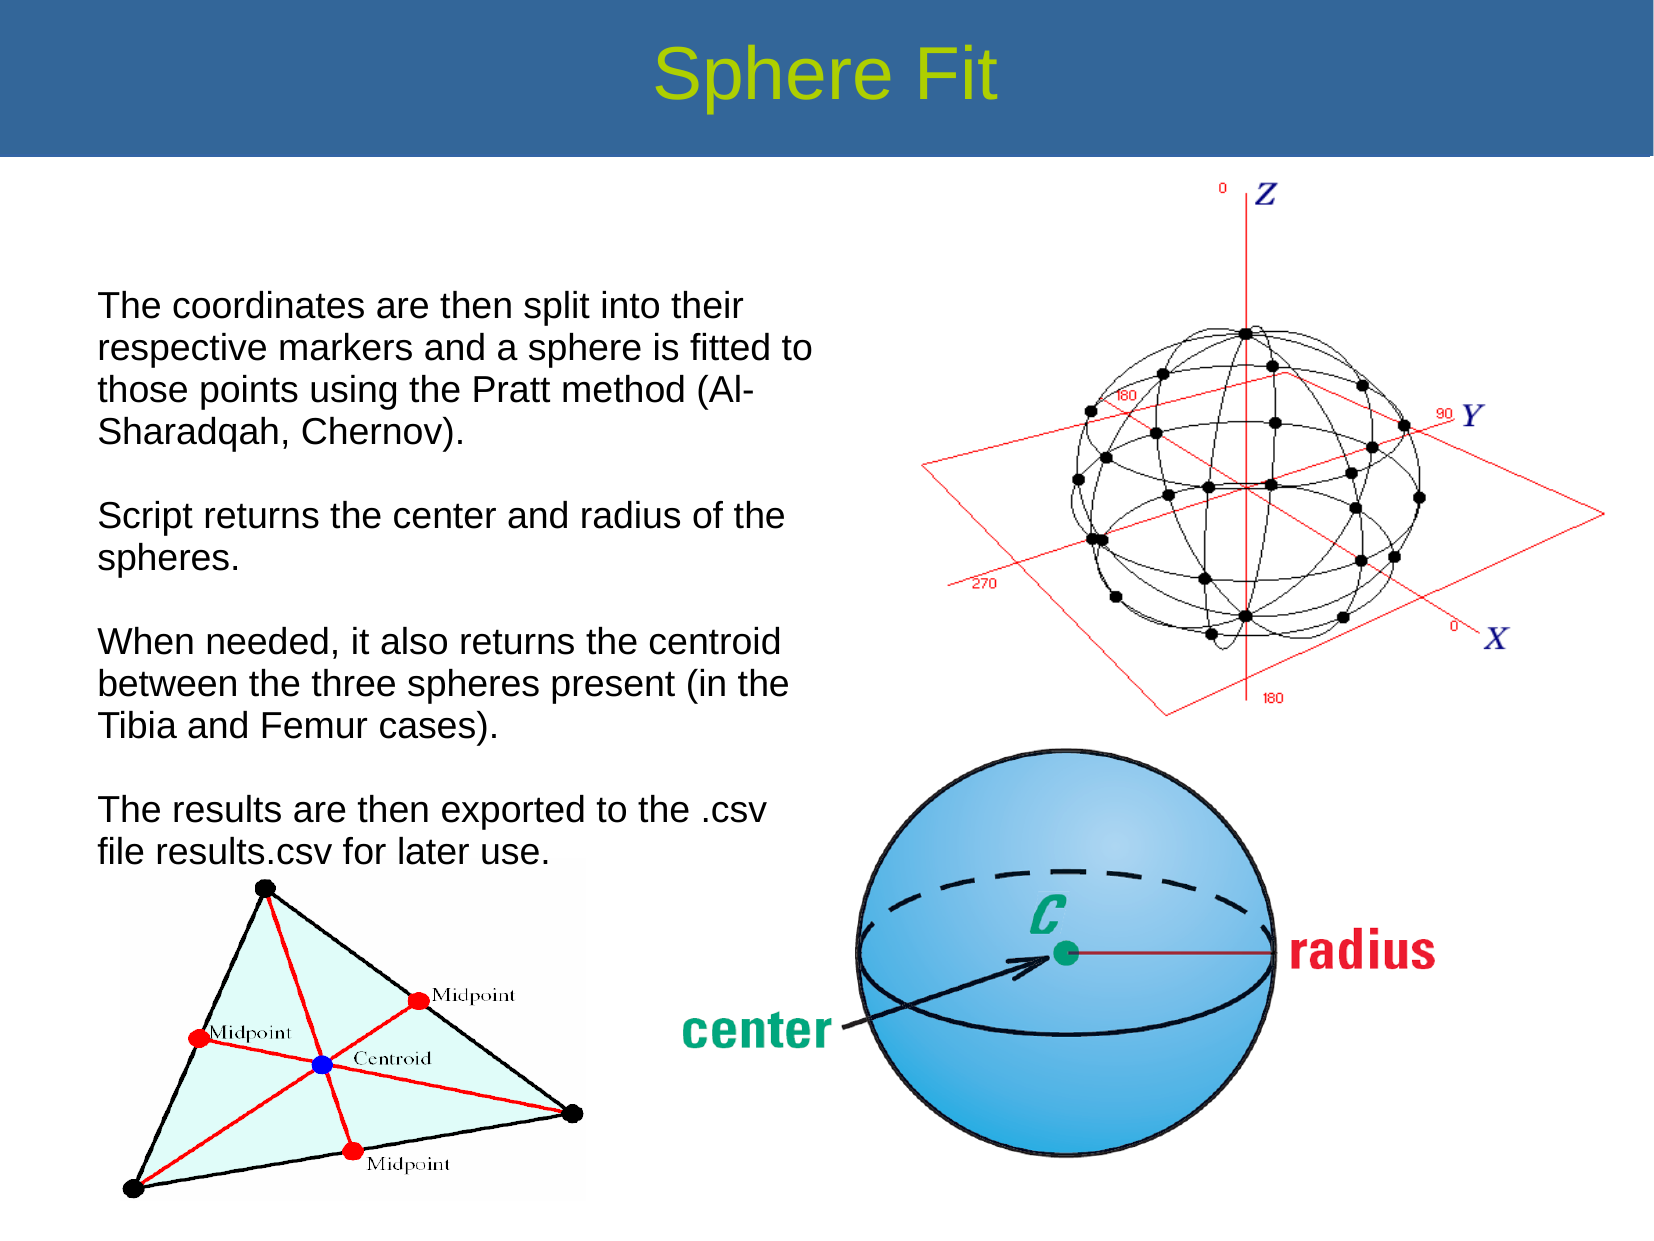

Sphere Fit
The coordinates are then split into their respective markers and a sphere is fitted to those points using the Pratt method (Al-Sharadqah, Chernov).
Script returns the center and radius of the spheres.
When needed, it also returns the centroid between the three spheres present (in the Tibia and Femur cases).
The results are then exported to the .csv file results.csv for later use.